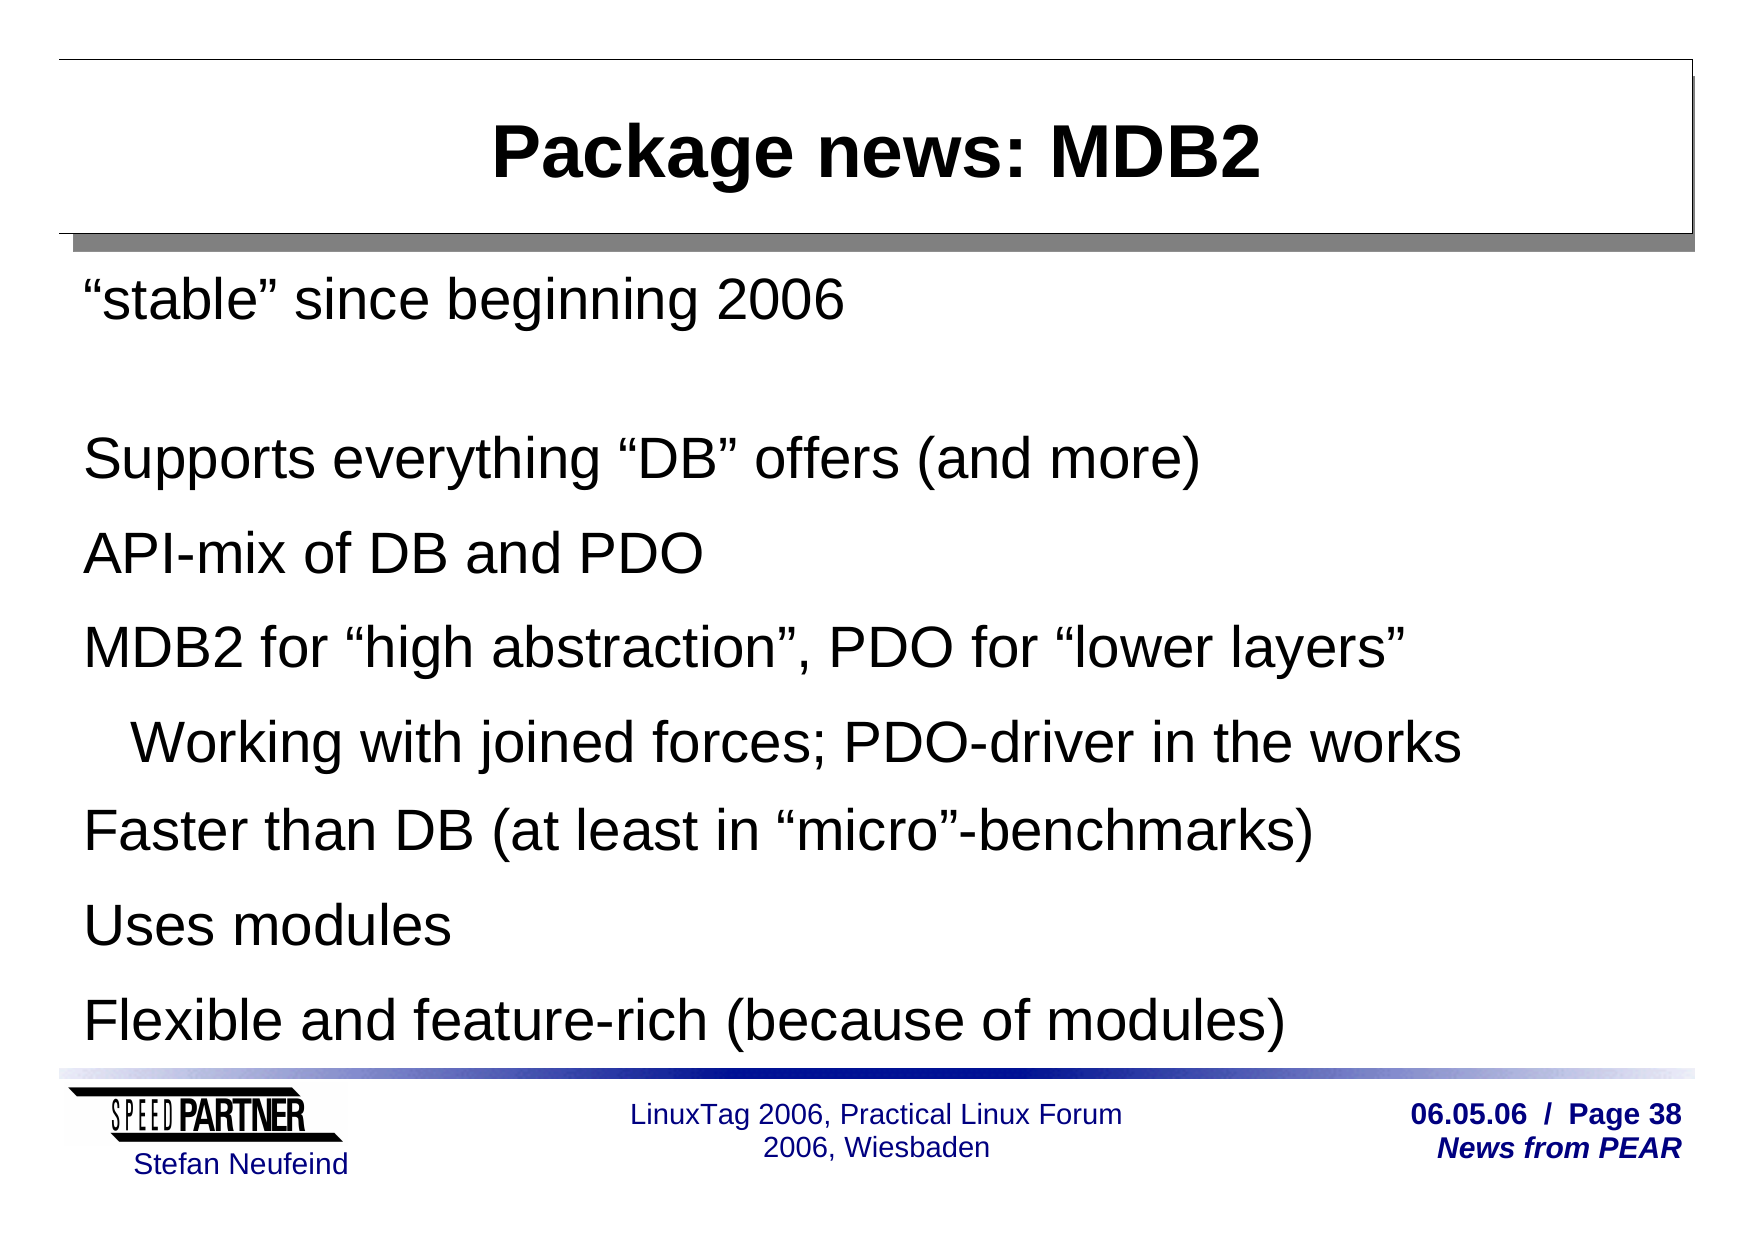

# Package news: MDB2
“stable” since beginning 2006
Supports everything “DB” offers (and more)
API-mix of DB and PDO
MDB2 for “high abstraction”, PDO for “lower layers”
Working with joined forces; PDO-driver in the works
Faster than DB (at least in “micro”-benchmarks)
Uses modules
Flexible and feature-rich (because of modules)